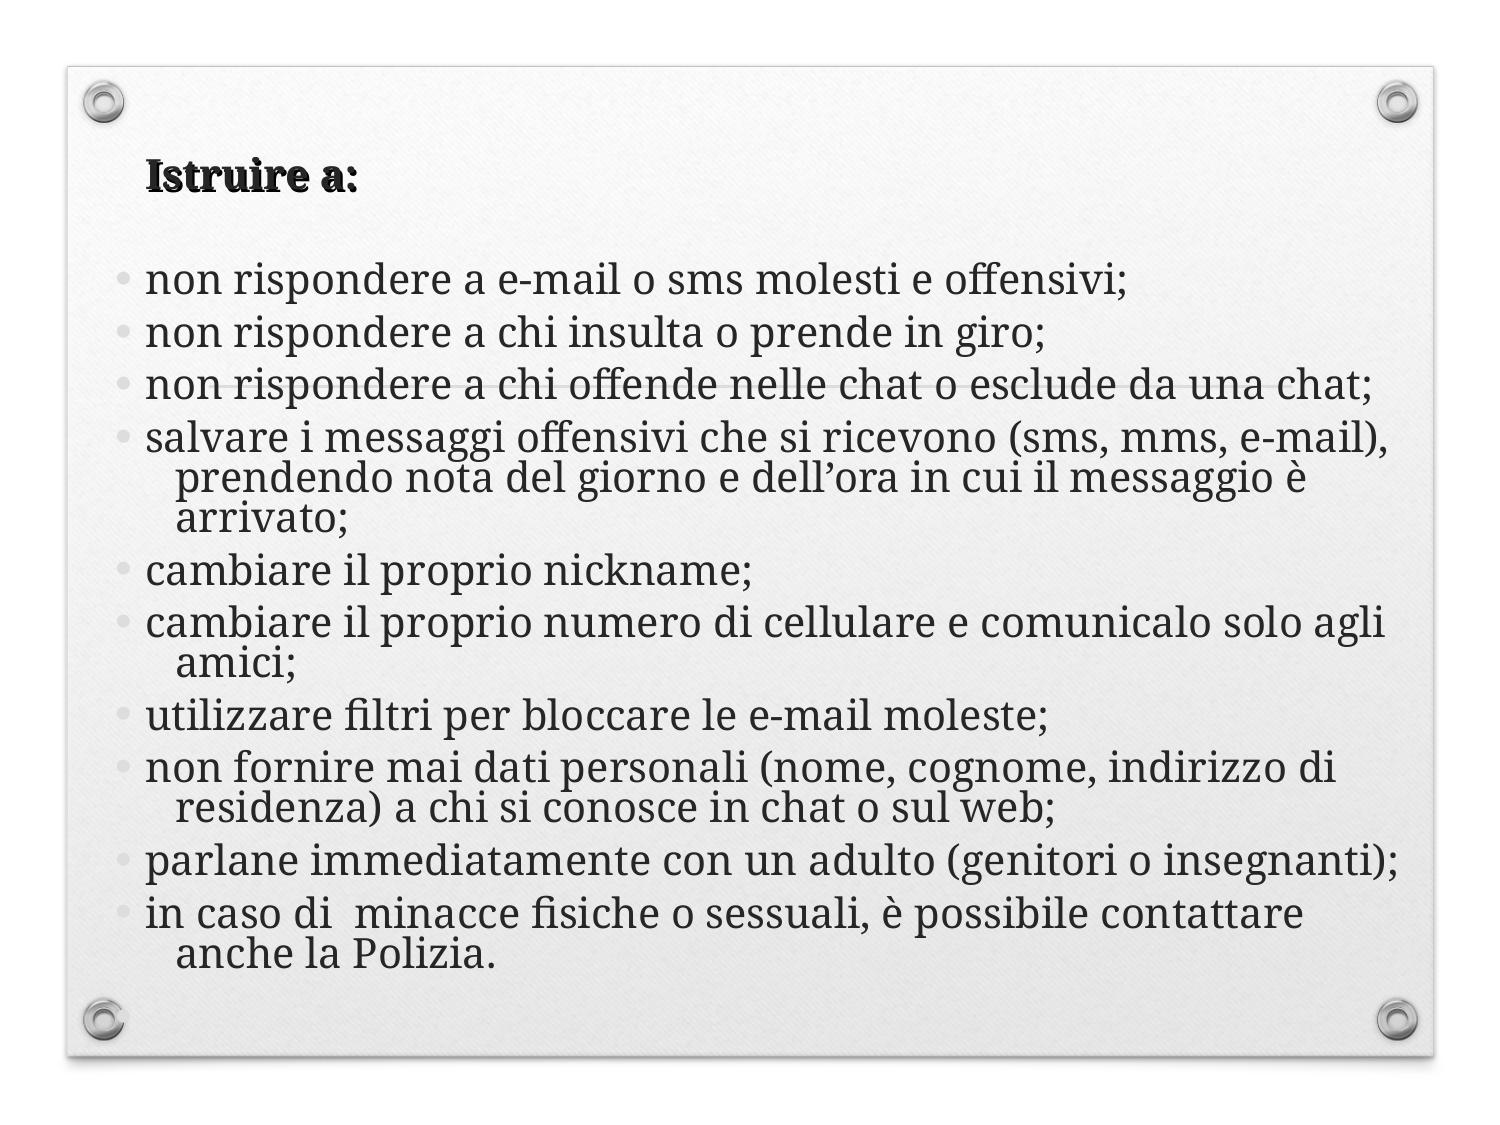

Istruire a:
non rispondere a e-mail o sms molesti e offensivi;
non rispondere a chi insulta o prende in giro;
non rispondere a chi offende nelle chat o esclude da una chat;
salvare i messaggi offensivi che si ricevono (sms, mms, e-mail), prendendo nota del giorno e dell’ora in cui il messaggio è arrivato;
cambiare il proprio nickname;
cambiare il proprio numero di cellulare e comunicalo solo agli amici;
utilizzare filtri per bloccare le e-mail moleste;
non fornire mai dati personali (nome, cognome, indirizzo di residenza) a chi si conosce in chat o sul web;
parlane immediatamente con un adulto (genitori o insegnanti);
in caso di  minacce fisiche o sessuali, è possibile contattare anche la Polizia.
#